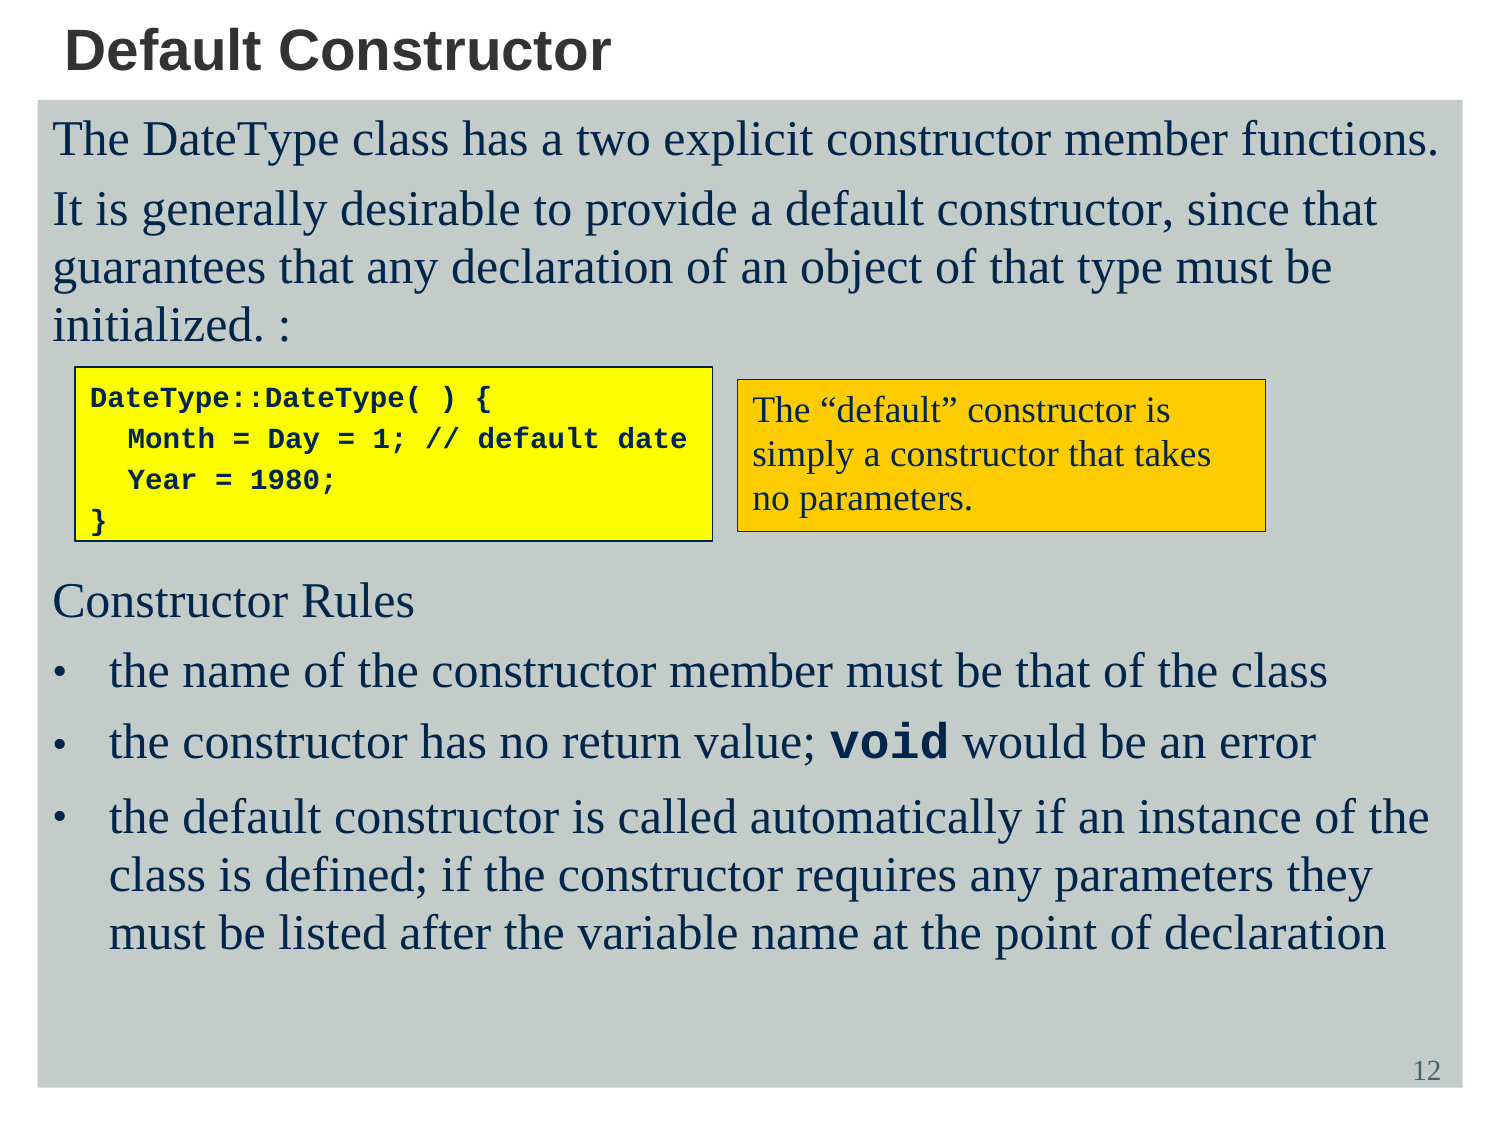

# Default Constructor
The DateType class has a two explicit constructor member functions.
It is generally desirable to provide a default constructor, since that guarantees that any declaration of an object of that type must be initialized. :
DateType::DateType( ) {
	Month = Day = 1; // default date
	Year = 1980;
}
The “default” constructor is
simply a constructor that takes
no parameters.
Constructor Rules
the name of the constructor member must be that of the class
the constructor has no return value; void would be an error
the default constructor is called automatically if an instance of the class is defined; if the constructor requires any parameters they must be listed after the variable name at the point of declaration